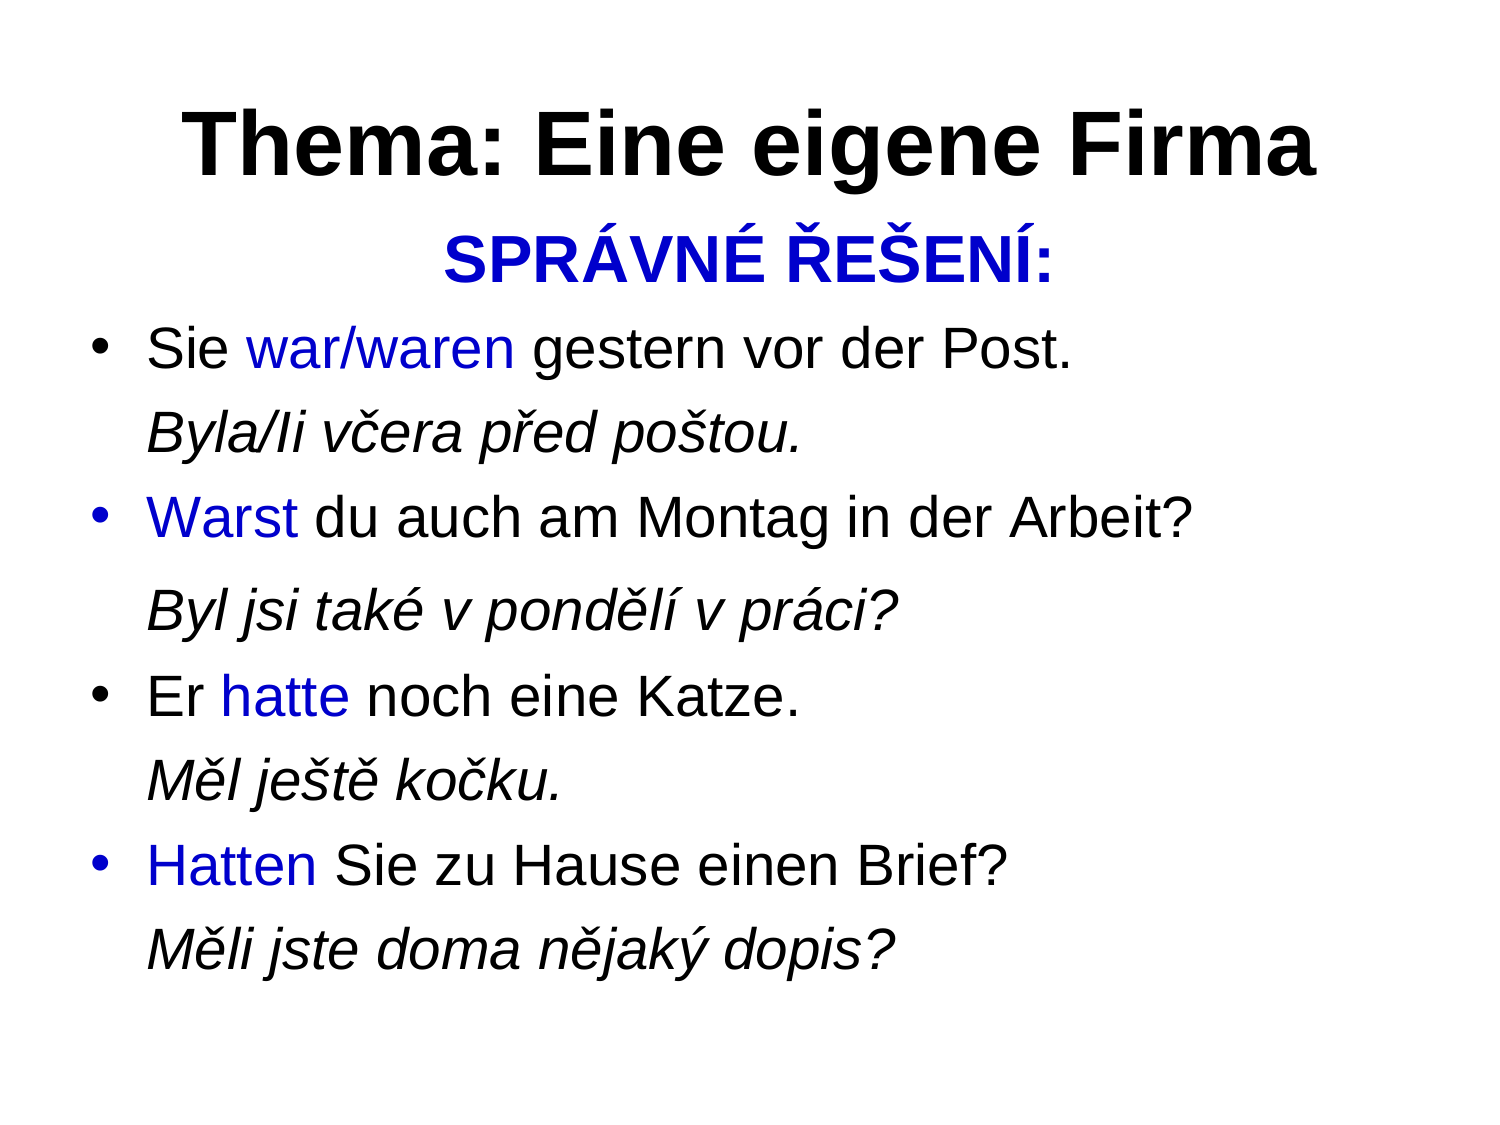

# Thema: Eine eigene Firma
SPRÁVNÉ ŘEŠENÍ:
Sie war/waren gestern vor der Post.
	Byla/Ii včera před poštou.
Warst du auch am Montag in der Arbeit?
	Byl jsi také v pondělí v práci?
Er hatte noch eine Katze.
	Měl ještě kočku.
Hatten Sie zu Hause einen Brief?
	Měli jste doma nějaký dopis?